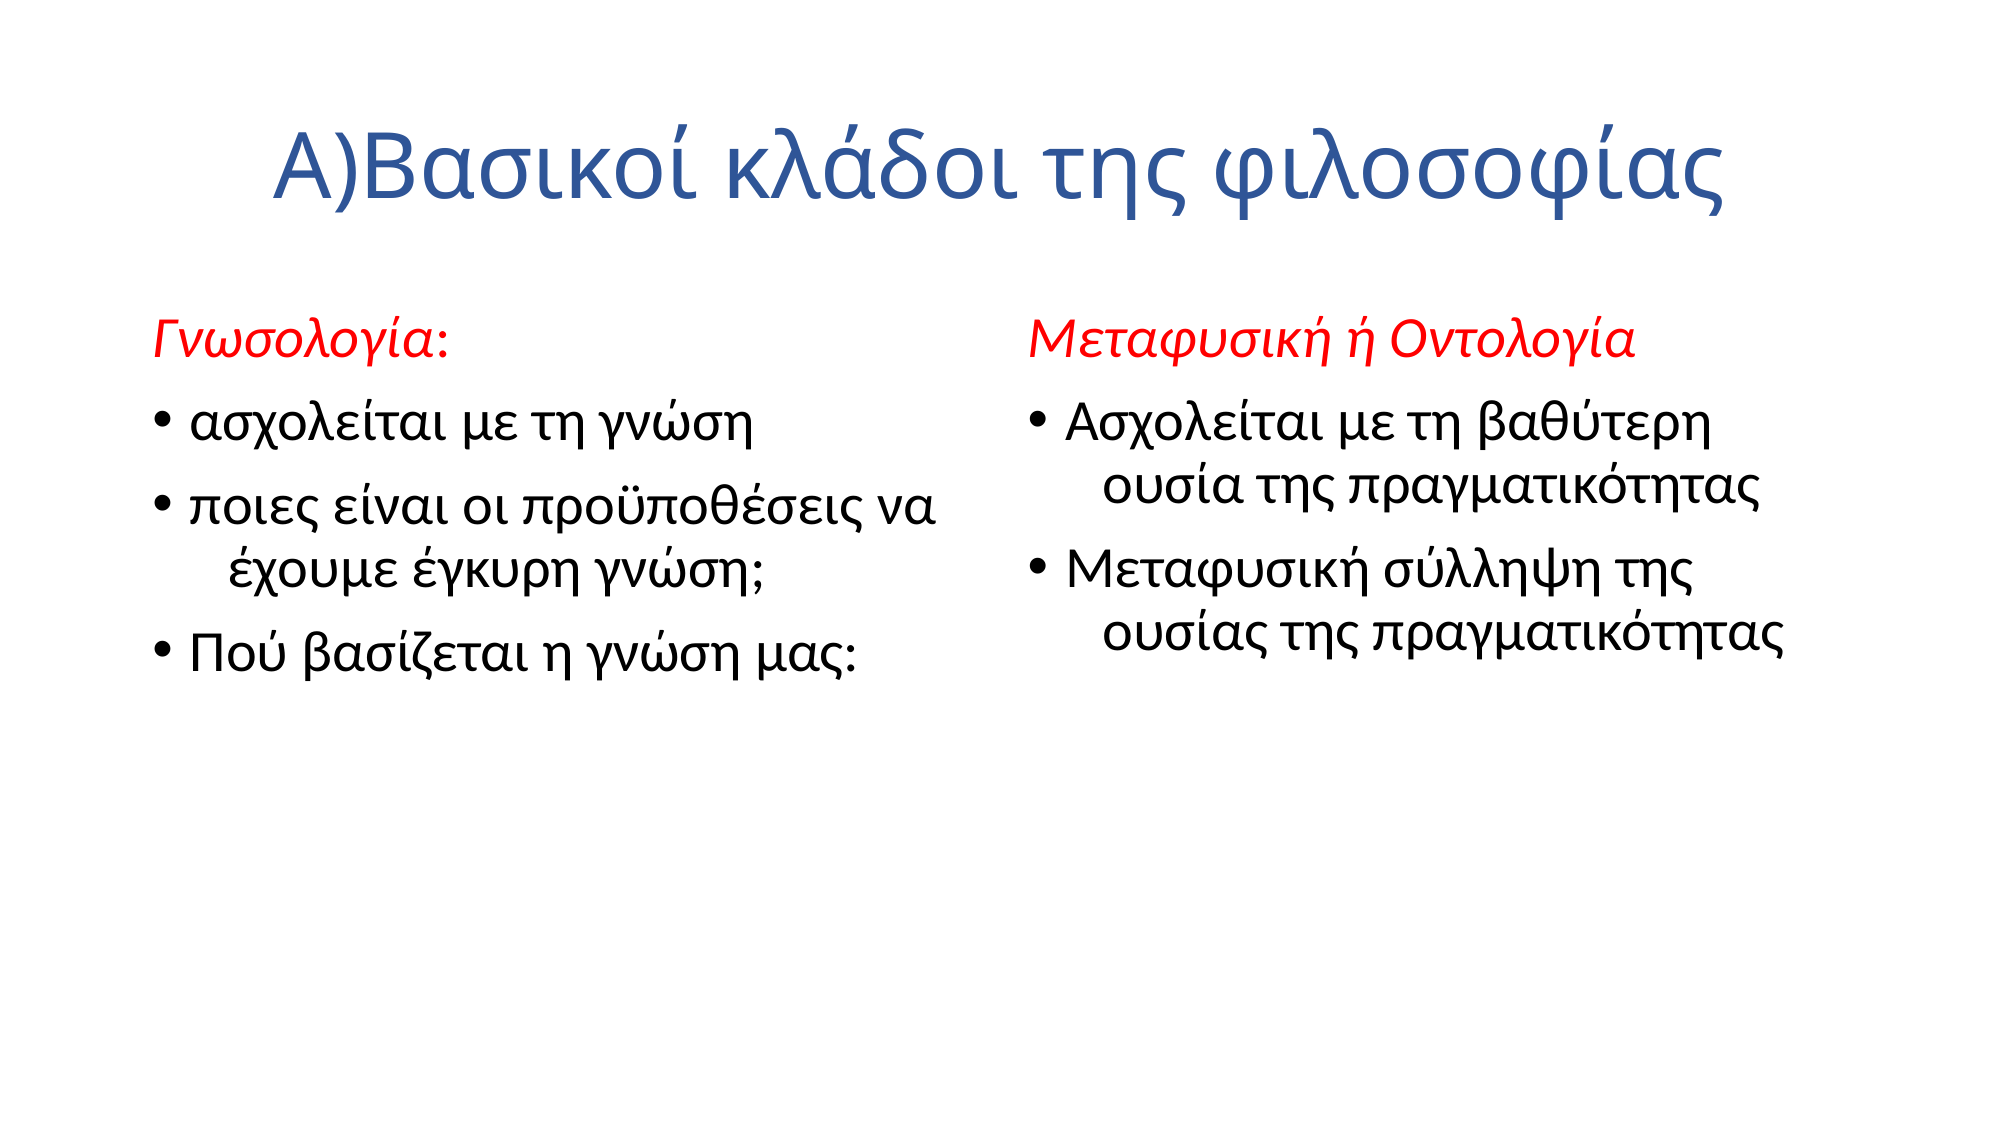

# Α)Βασικοί κλάδοι της φιλοσοφίας
Γνωσολογία:
ασχολείται με τη γνώση
ποιες είναι οι προϋποθέσεις να έχουμε έγκυρη γνώση;
Πού βασίζεται η γνώση μας:
Μεταφυσική ή Οντολογία
Ασχολείται με τη βαθύτερη ουσία της πραγματικότητας
Μεταφυσική σύλληψη της ουσίας της πραγματικότητας